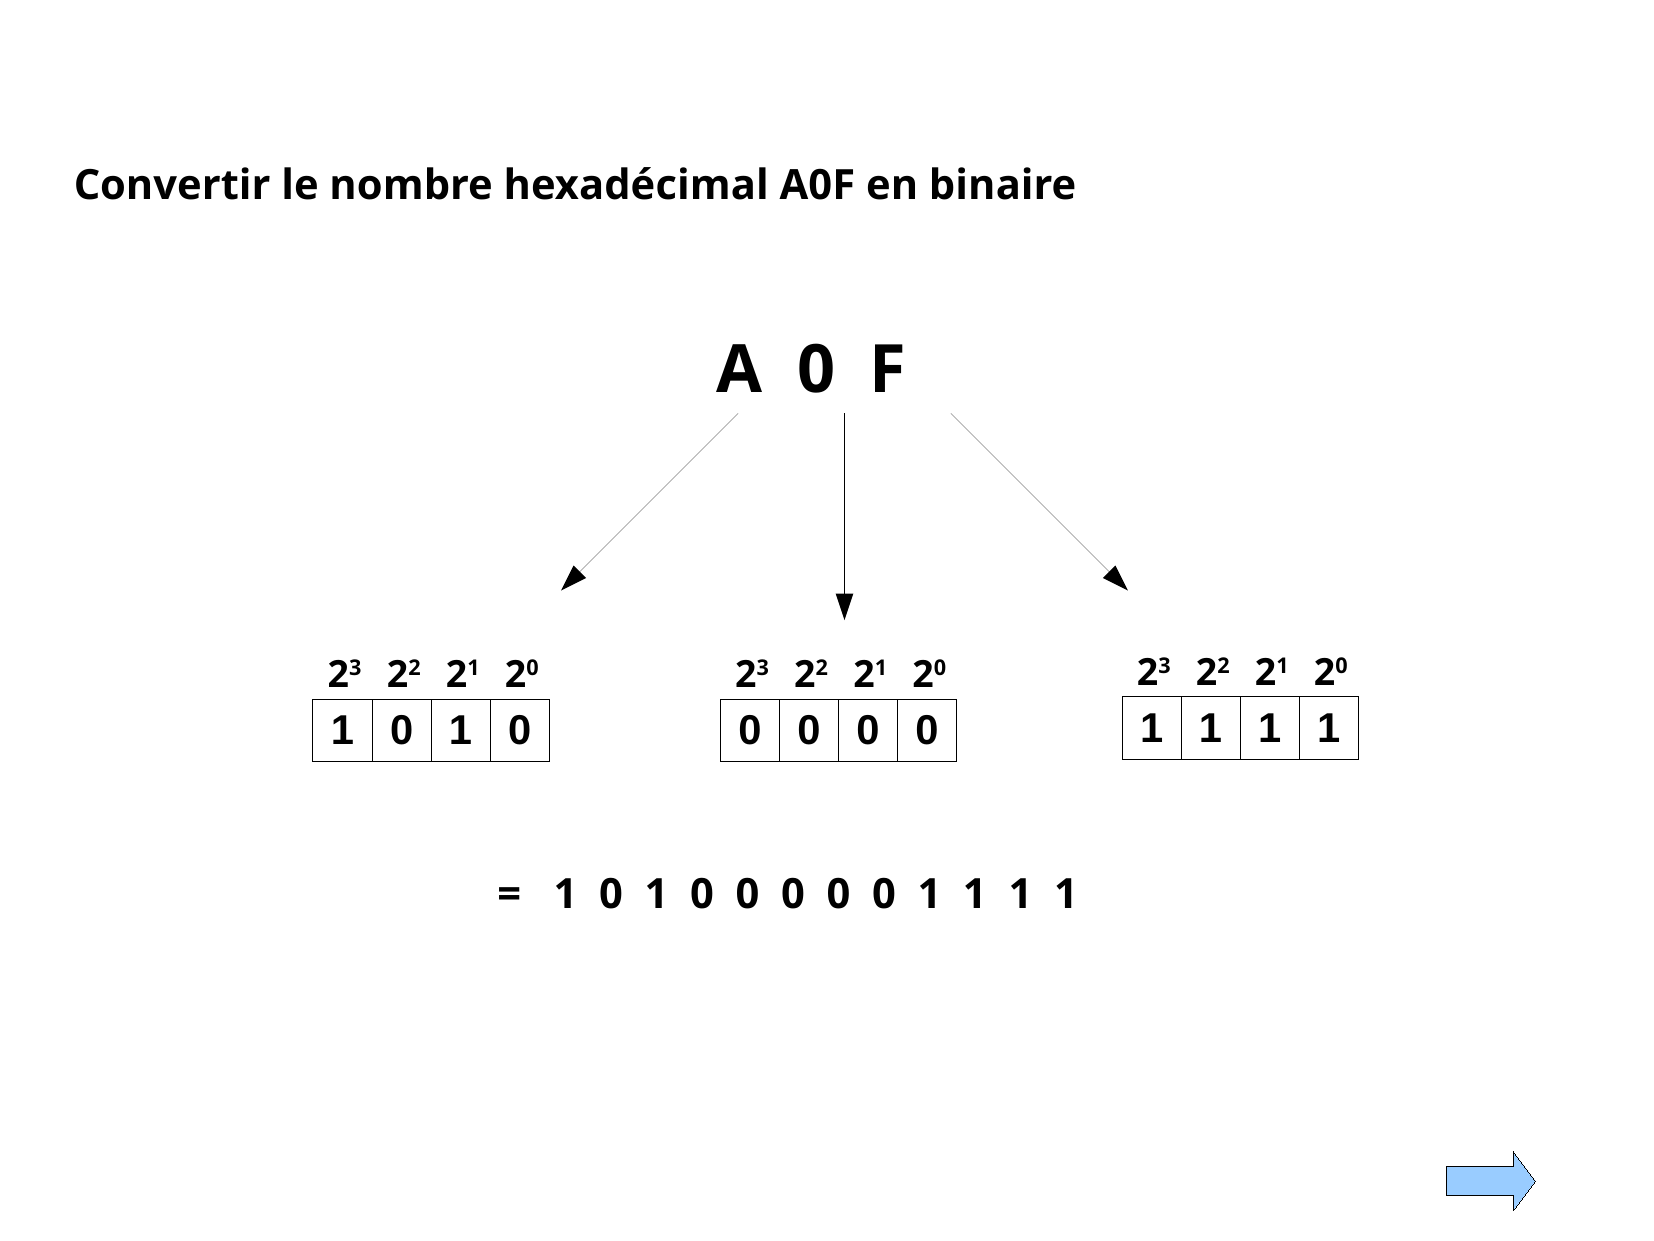

Convertir le nombre hexadécimal A0F en binaire
 A 0 F
23
22
21
20
1
1
1
1
23
22
21
20
1
0
1
0
23
22
21
20
0
0
0
0
 = 1 0 1 0 0 0 0 0 1 1 1 1